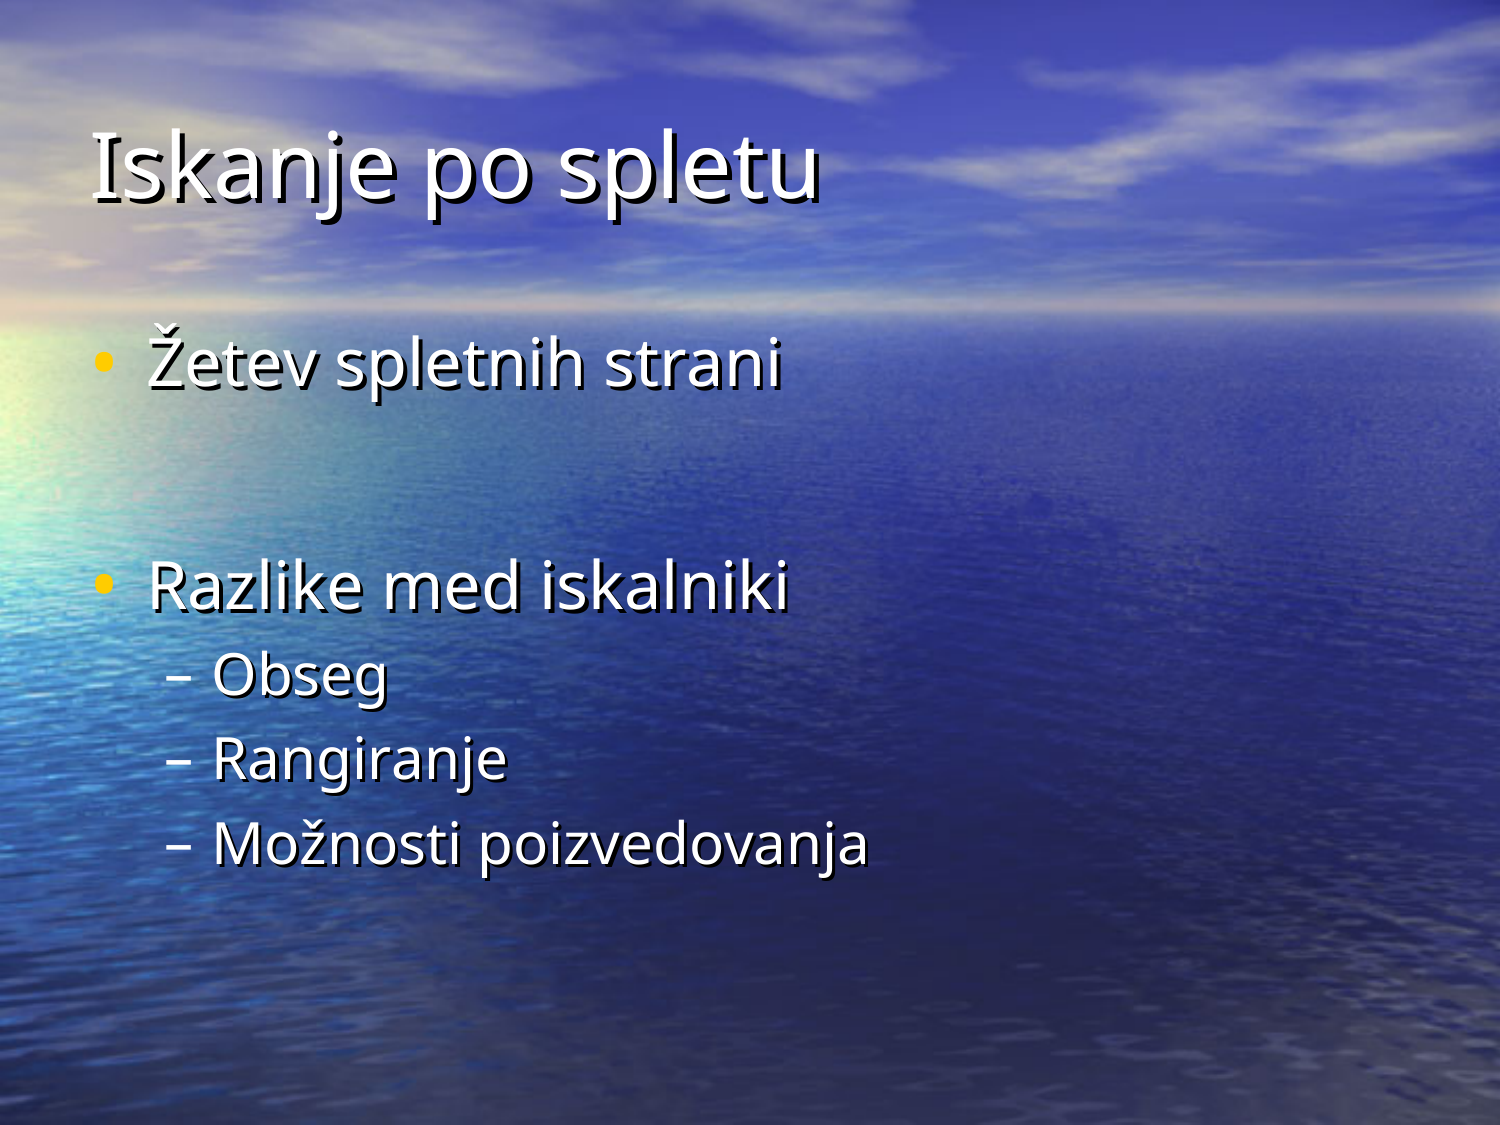

# Iskanje po spletu
Žetev spletnih strani
Razlike med iskalniki
Obseg
Rangiranje
Možnosti poizvedovanja